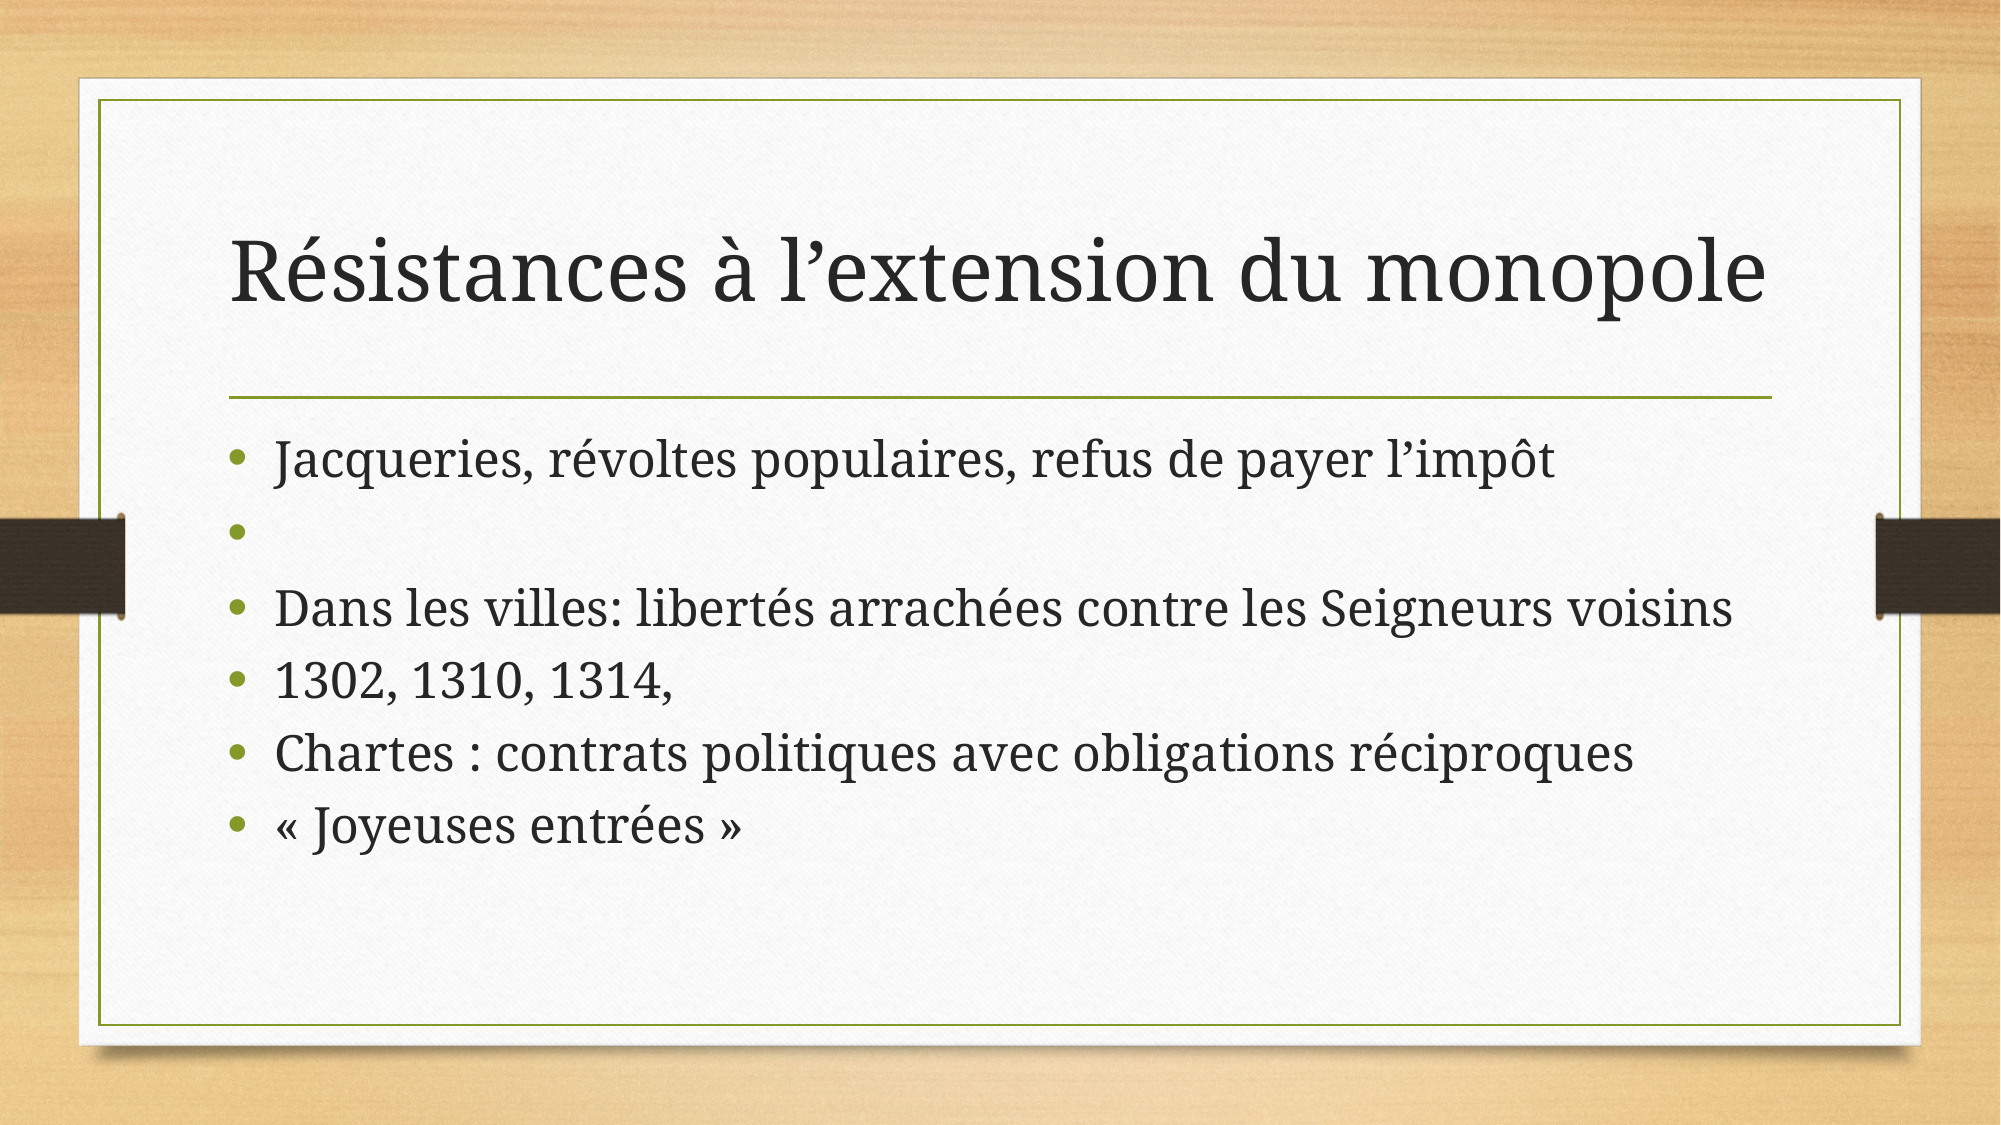

# Résistances à l’extension du monopole
Jacqueries, révoltes populaires, refus de payer l’impôt
Dans les villes: libertés arrachées contre les Seigneurs voisins
1302, 1310, 1314,
Chartes : contrats politiques avec obligations réciproques
« Joyeuses entrées »